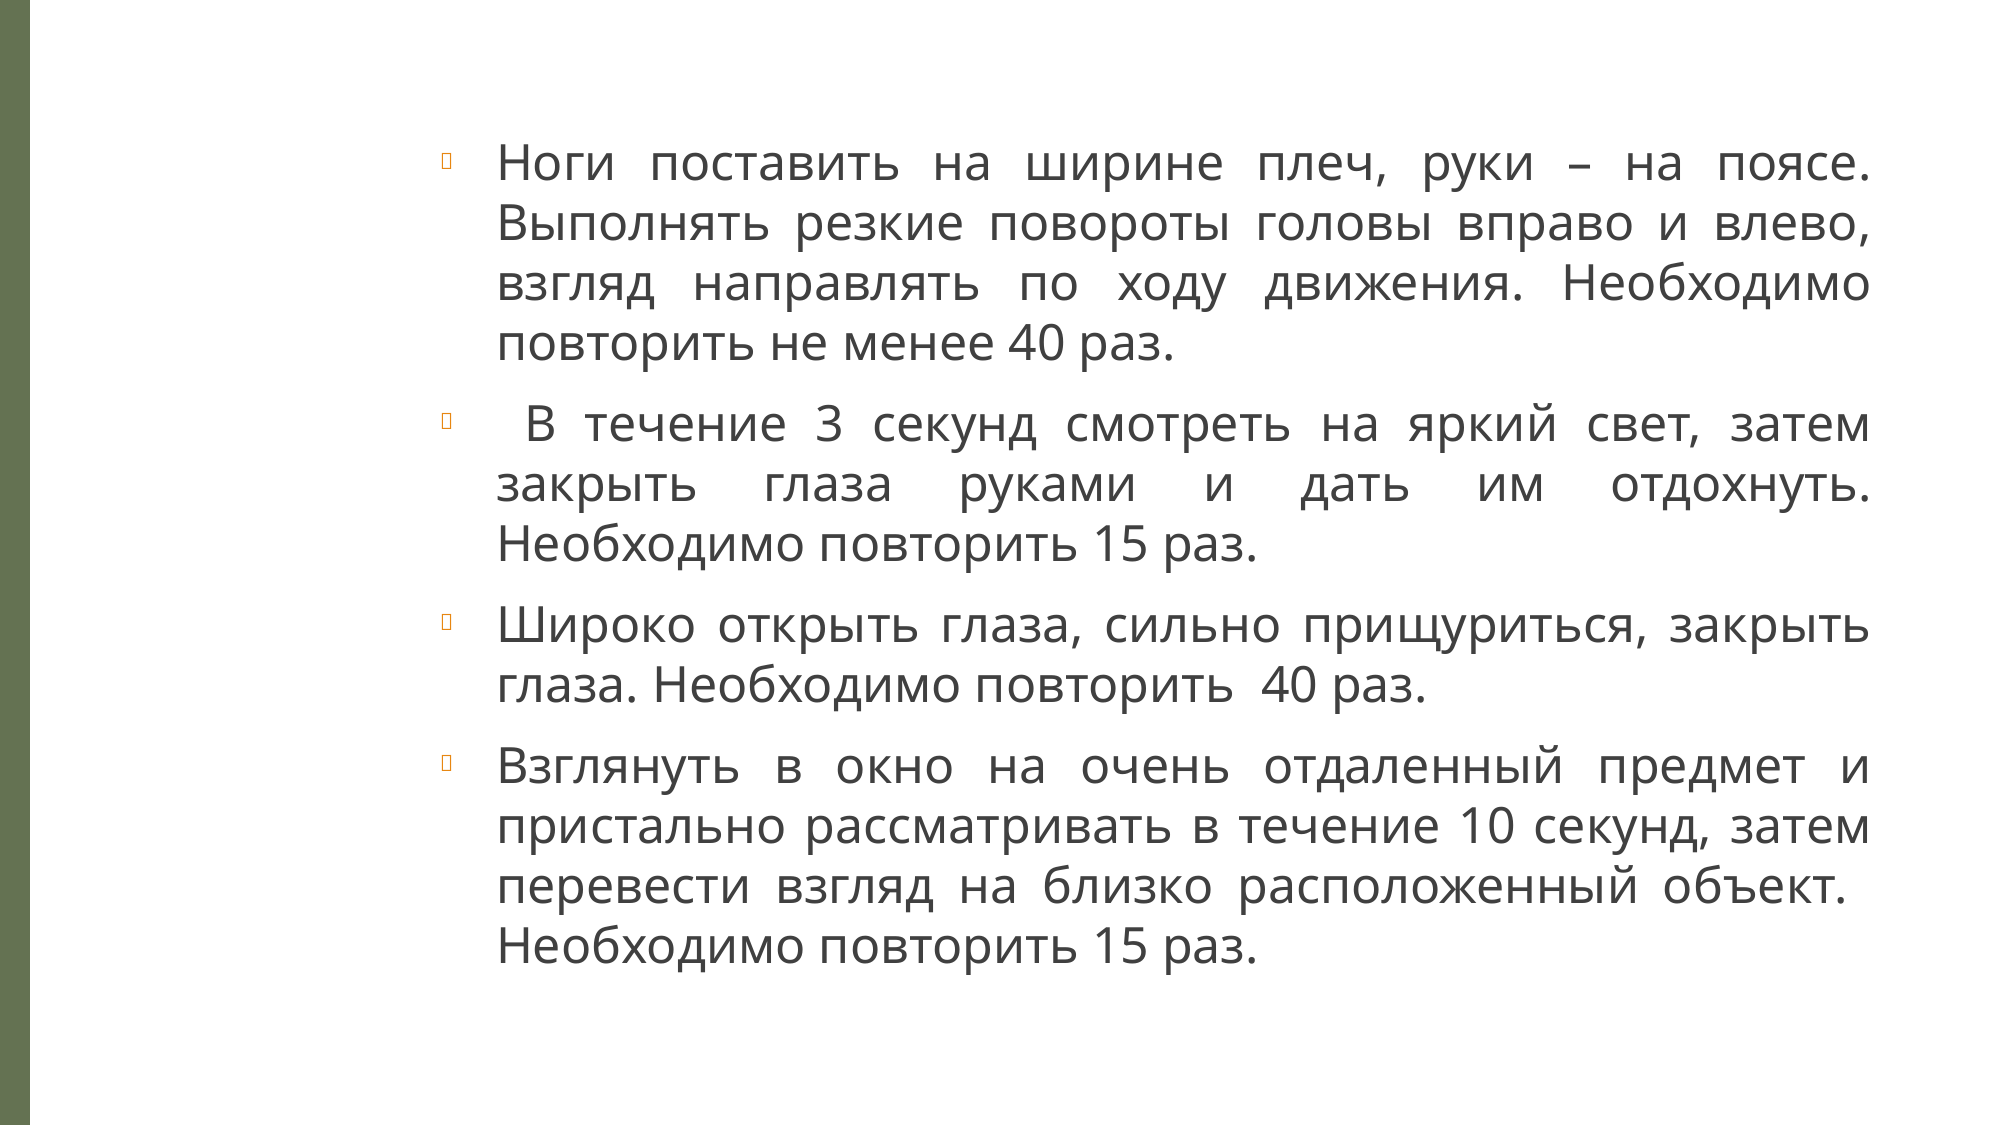

# Ноги поставить на ширине плеч, руки – на поясе. Выполнять резкие повороты головы вправо и влево, взгляд направлять по ходу движения. Необходимо повторить не менее 40 раз.
 В течение 3 секунд смотреть на яркий свет, затем закрыть глаза руками и дать им отдохнуть. Необходимо повторить 15 раз.
Широко открыть глаза, сильно прищуриться, закрыть глаза. Необходимо повторить 40 раз.
Взглянуть в окно на очень отдаленный предмет и пристально рассматривать в течение 10 секунд, затем перевести взгляд на близко расположенный объект. Необходимо повторить 15 раз.